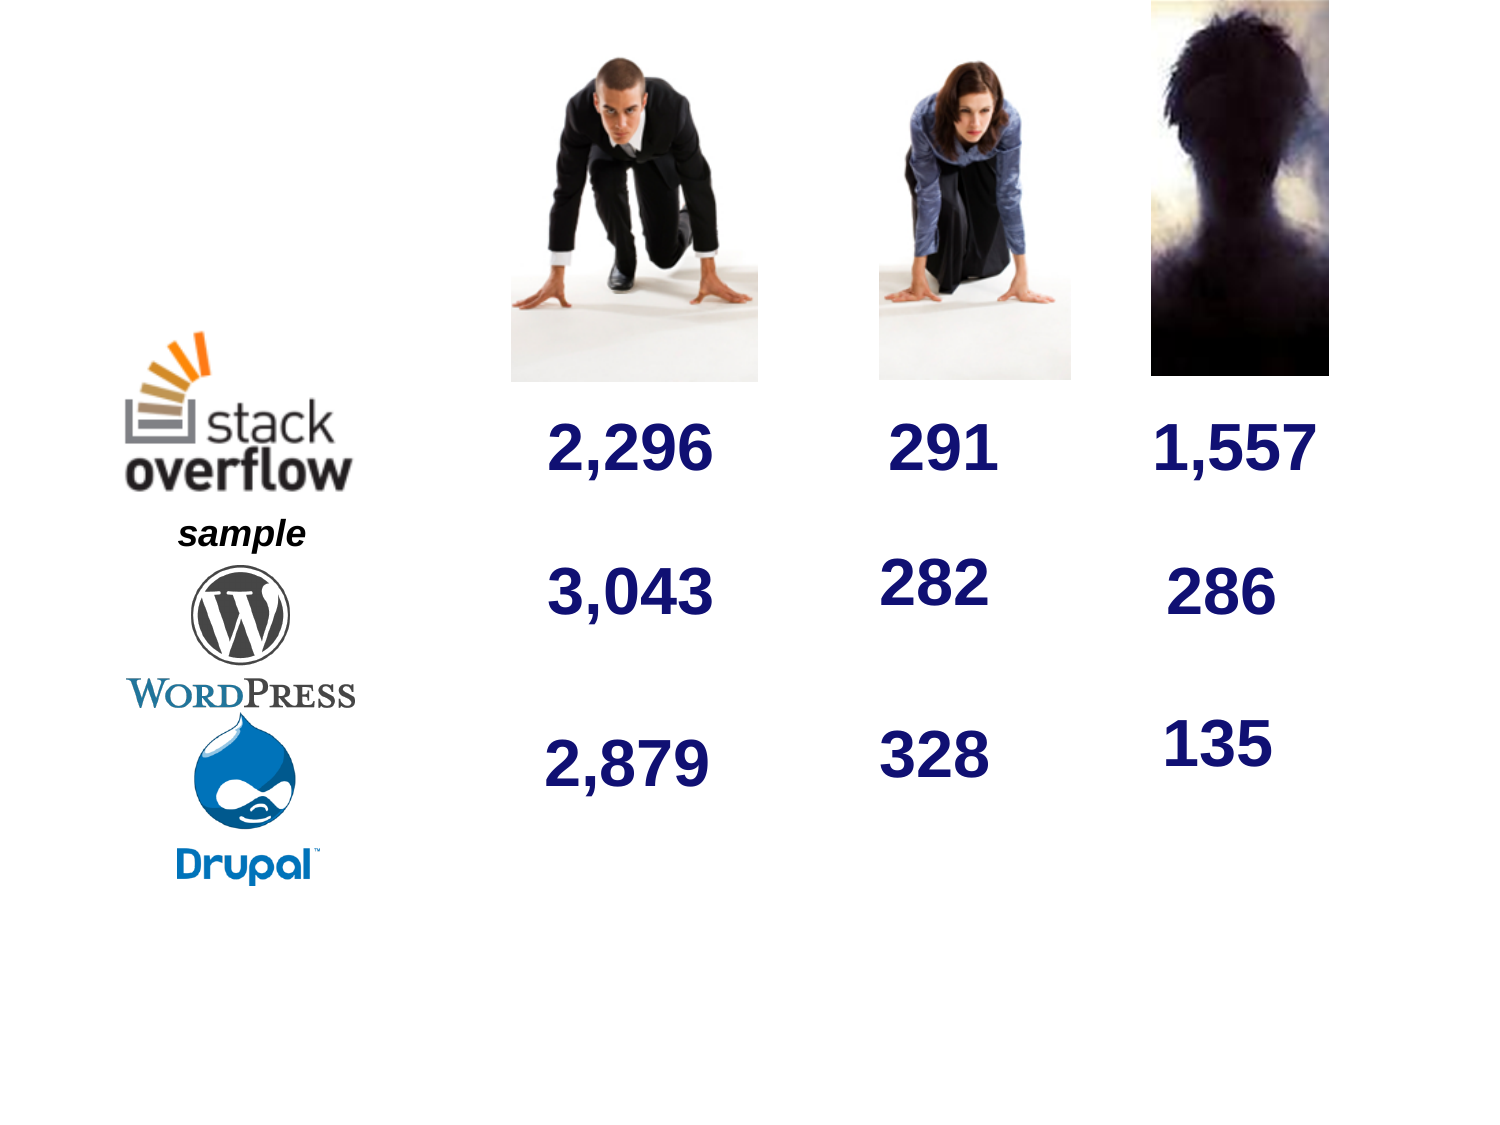

#
sample
2,296
291
1,557
282
3,043
286
135
328
2,879